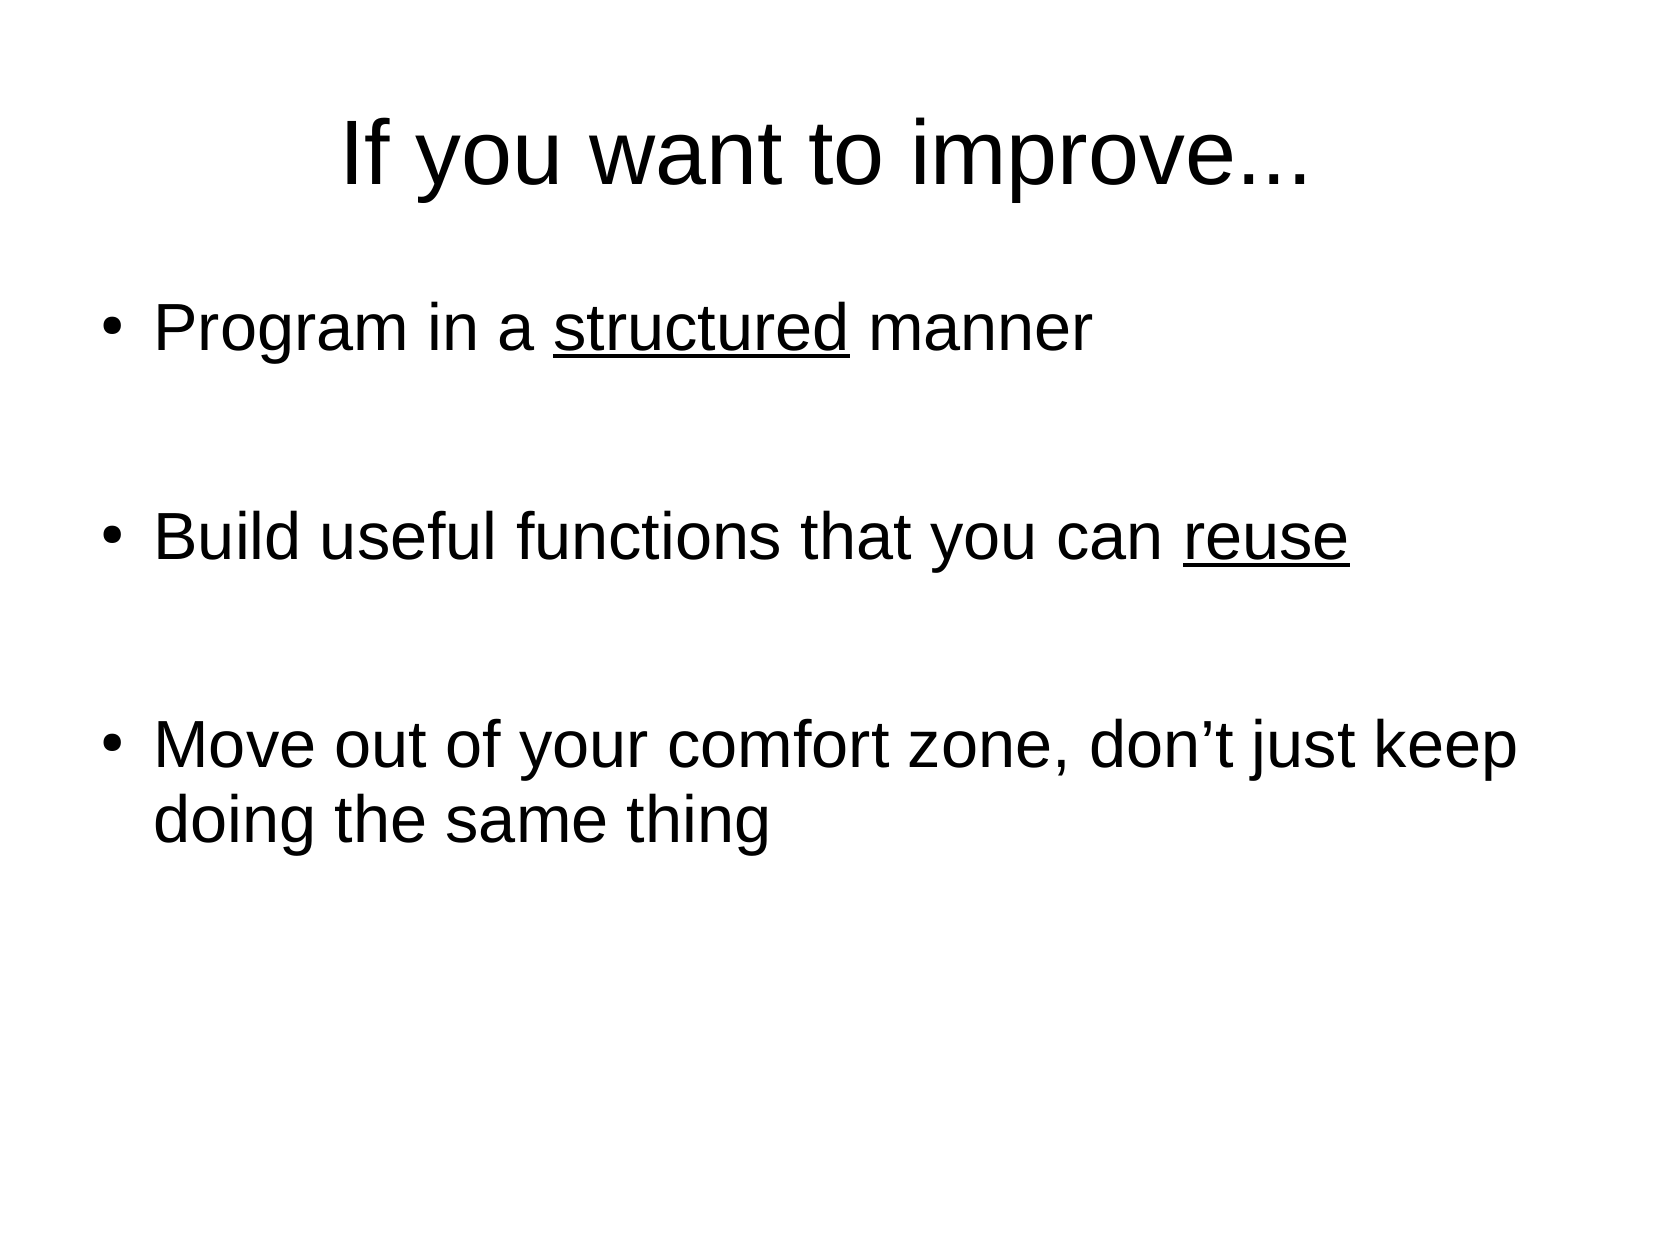

# If you want to improve...
Program in a structured manner
Build useful functions that you can reuse
Move out of your comfort zone, don’t just keep doing the same thing